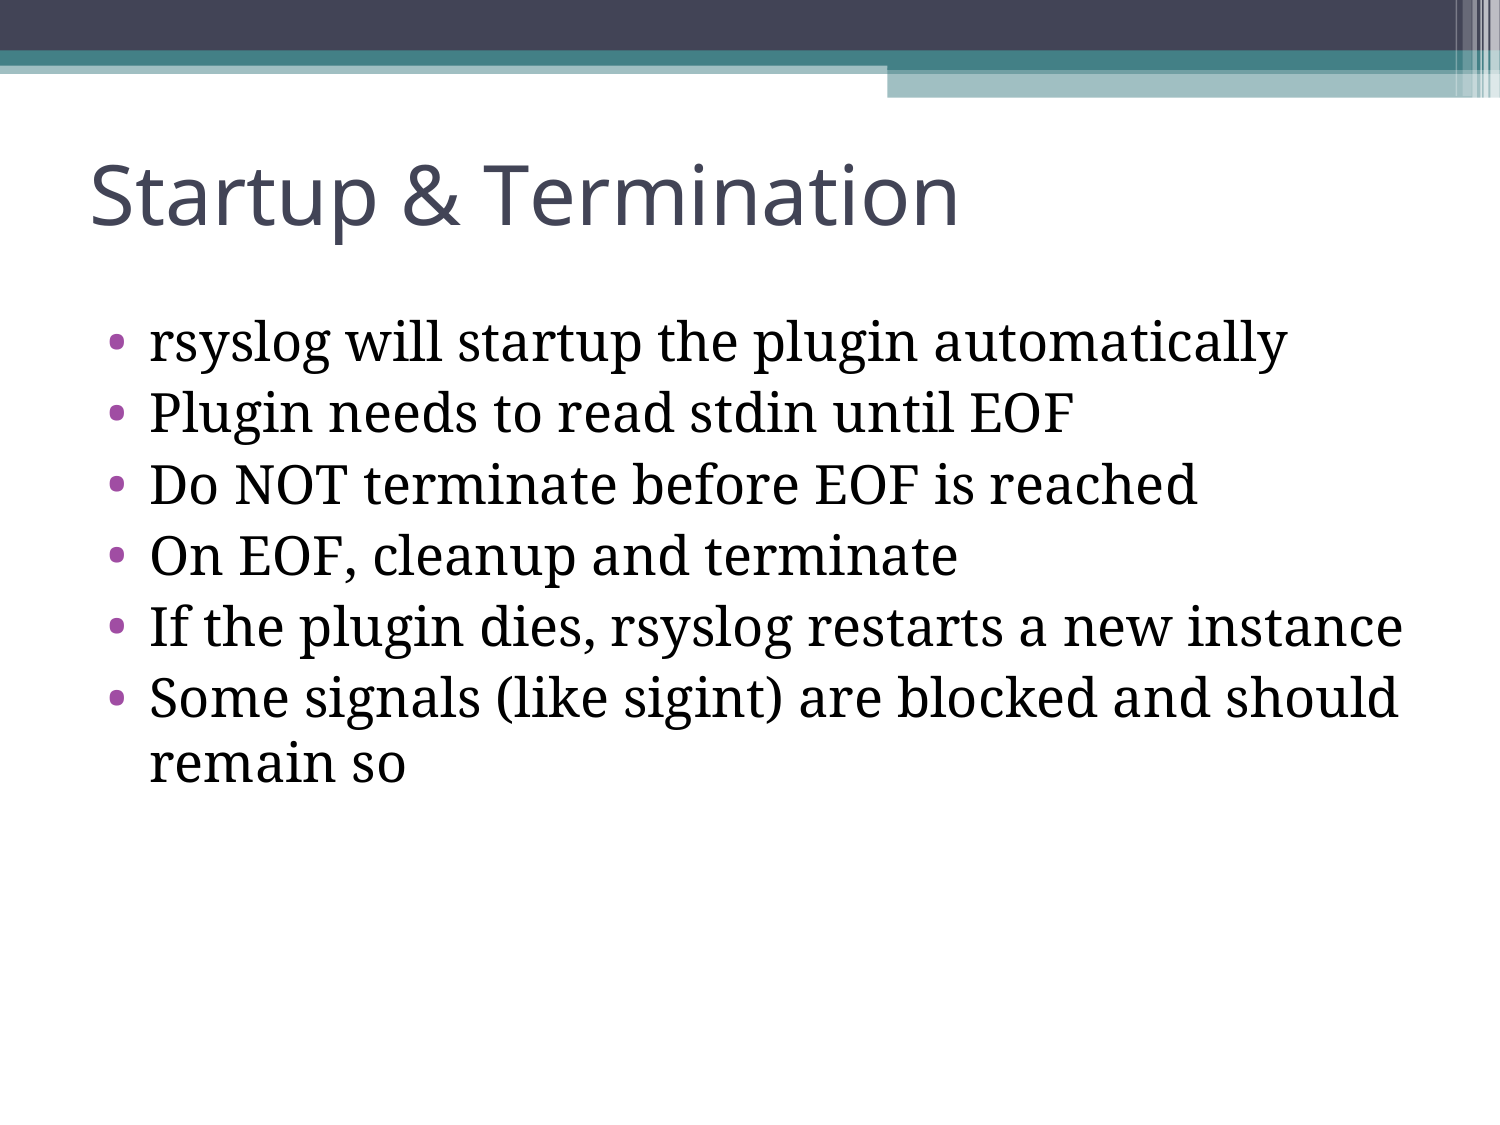

# Startup & Termination
rsyslog will startup the plugin automatically
Plugin needs to read stdin until EOF
Do NOT terminate before EOF is reached
On EOF, cleanup and terminate
If the plugin dies, rsyslog restarts a new instance
Some signals (like sigint) are blocked and should remain so